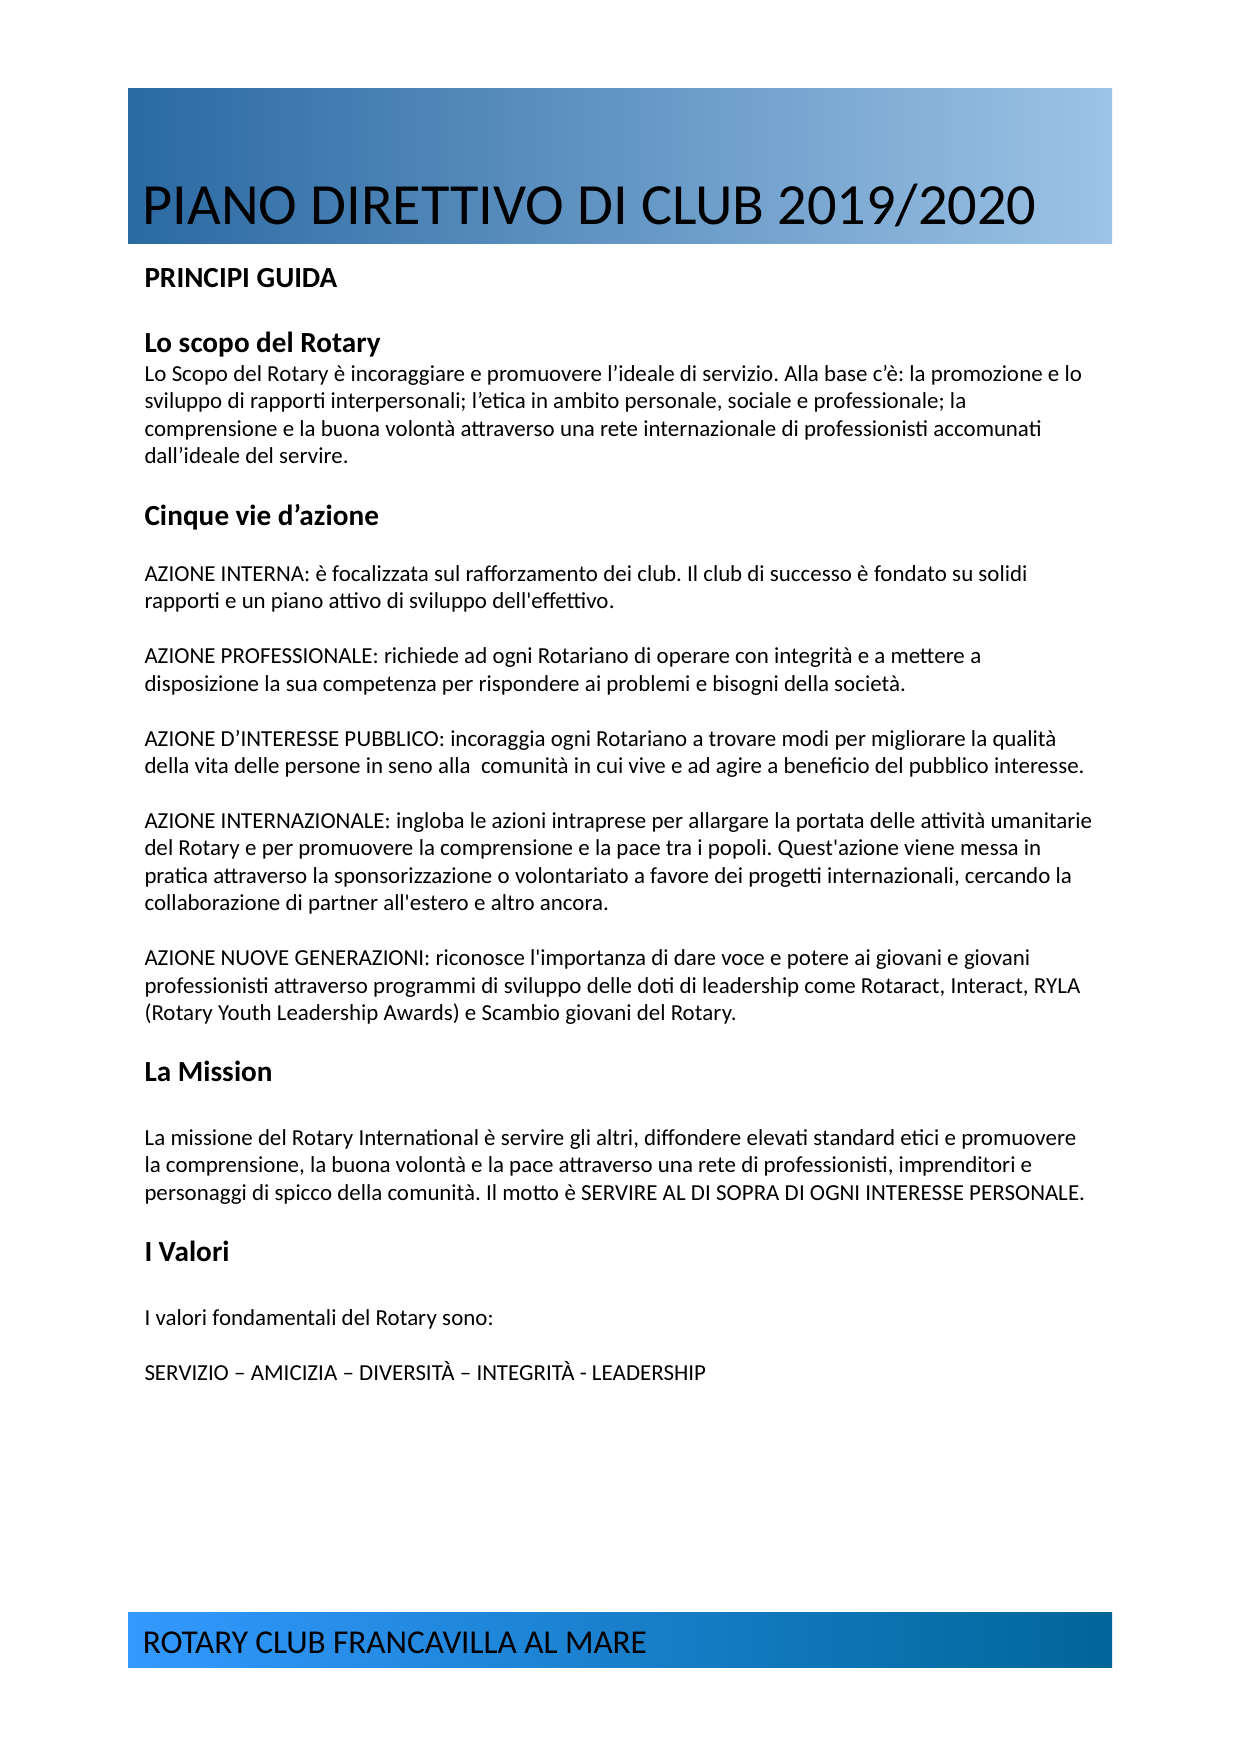

PIANO DIRETTIVO DI CLUB 2019/2020
PRINCIPI GUIDA
Lo scopo del Rotary
Lo Scopo del Rotary è incoraggiare e promuovere l’ideale di servizio. Alla base c’è: la promozione e lo sviluppo di rapporti interpersonali; l’etica in ambito personale, sociale e professionale; la comprensione e la buona volontà attraverso una rete internazionale di professionisti accomunati dall’ideale del servire.
Cinque vie d’azione
AZIONE INTERNA: è focalizzata sul rafforzamento dei club. Il club di successo è fondato su solidi rapporti e un piano attivo di sviluppo dell'effettivo.
AZIONE PROFESSIONALE: richiede ad ogni Rotariano di operare con integrità e a mettere a disposizione la sua competenza per rispondere ai problemi e bisogni della società.
AZIONE D’INTERESSE PUBBLICO: incoraggia ogni Rotariano a trovare modi per migliorare la qualità della vita delle persone in seno alla comunità in cui vive e ad agire a beneficio del pubblico interesse.
AZIONE INTERNAZIONALE: ingloba le azioni intraprese per allargare la portata delle attività umanitarie del Rotary e per promuovere la comprensione e la pace tra i popoli. Quest'azione viene messa in pratica attraverso la sponsorizzazione o volontariato a favore dei progetti internazionali, cercando la collaborazione di partner all'estero e altro ancora.
AZIONE NUOVE GENERAZIONI: riconosce l'importanza di dare voce e potere ai giovani e giovani professionisti attraverso programmi di sviluppo delle doti di leadership come Rotaract, Interact, RYLA (Rotary Youth Leadership Awards) e Scambio giovani del Rotary.
La Mission
La missione del Rotary International è servire gli altri, diffondere elevati standard etici e promuovere la comprensione, la buona volontà e la pace attraverso una rete di professionisti, imprenditori e personaggi di spicco della comunità. Il motto è SERVIRE AL DI SOPRA DI OGNI INTERESSE PERSONALE.
I Valori
I valori fondamentali del Rotary sono:
SERVIZIO – AMICIZIA – DIVERSITÀ – INTEGRITÀ - LEADERSHIP
ROTARY CLUB FRANCAVILLA AL MARE